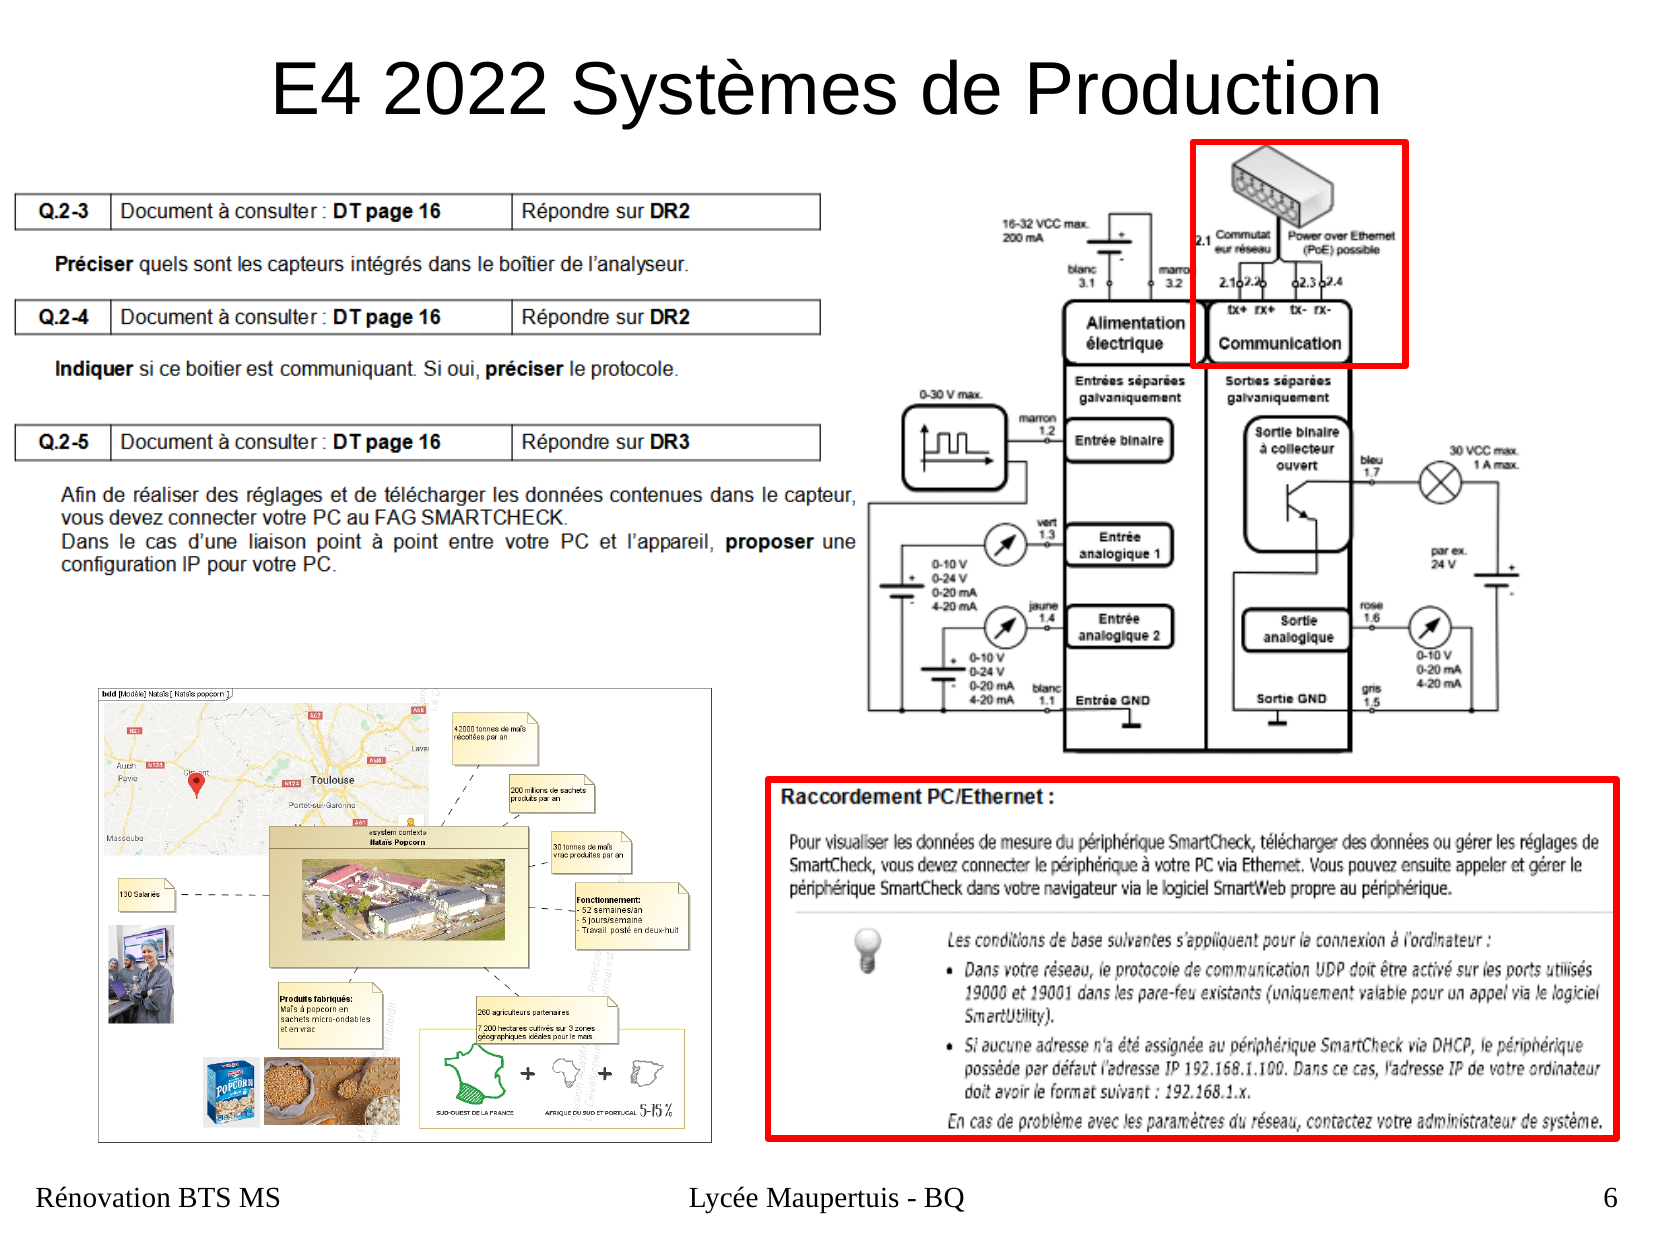

# E4 2022 Systèmes de Production
Rénovation BTS MS
Lycée Maupertuis - BQ
6